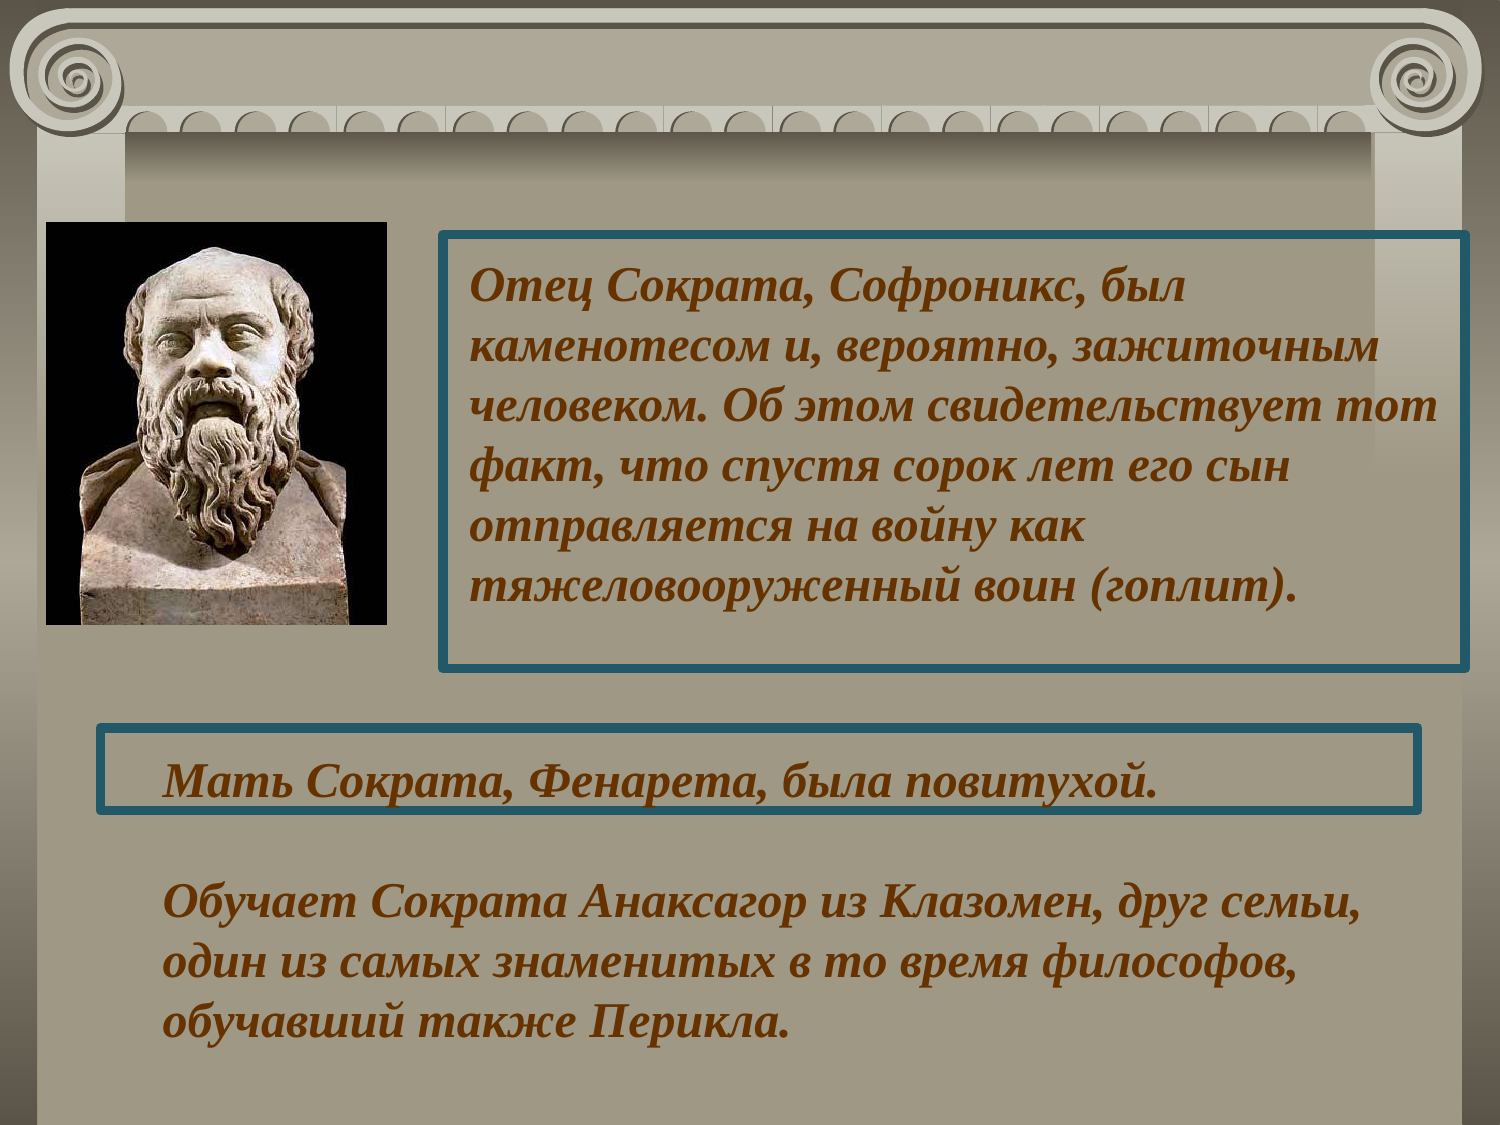

Отец Сократа, Софроникс, был каменотесом и, вероятно, зажиточным человеком. Об этом свидетельствует тот факт, что спустя сорок лет его сын отправляется на войну как тяжеловооруженный воин (гоплит).
Мать Сократа, Фенарета, была повитухой.
Обучает Сократа Анаксагор из Клазомен, друг семьи, один из самых знаменитых в то время философов, обучавший также Перикла.